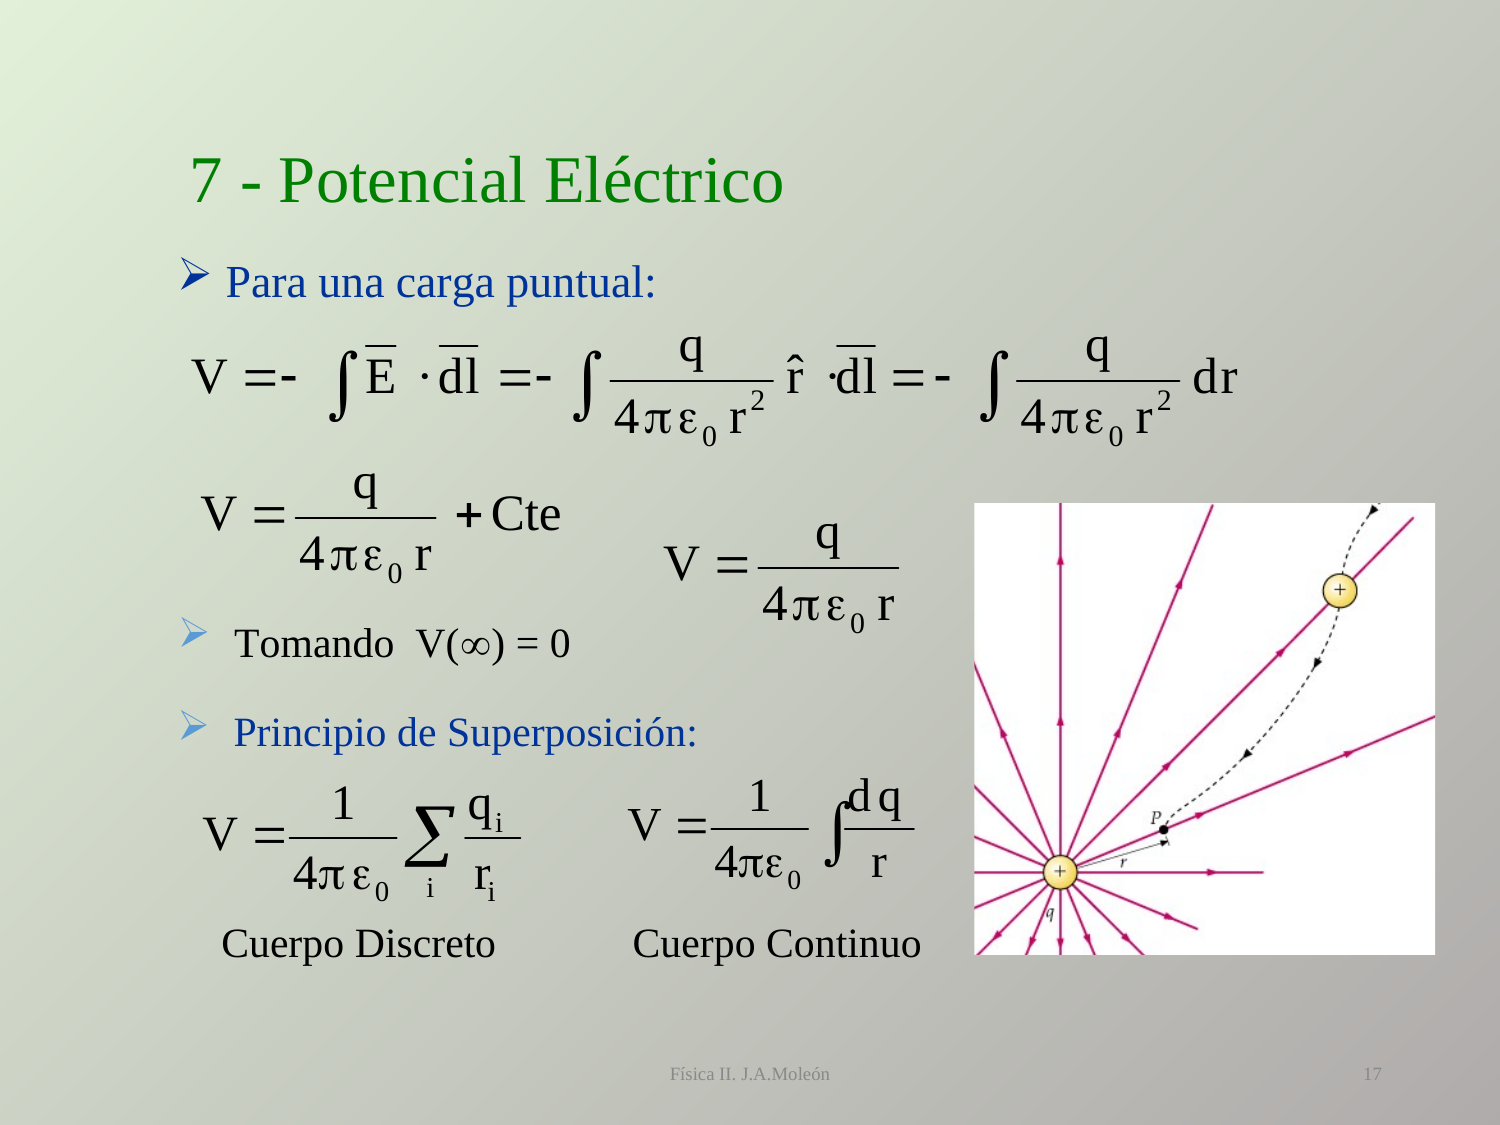

# 7 - Potencial Eléctrico
 Para una carga puntual:
Tomando V() = 0
Principio de Superposición:
 Cuerpo Discreto Cuerpo Continuo
Física II. J.A.Moleón